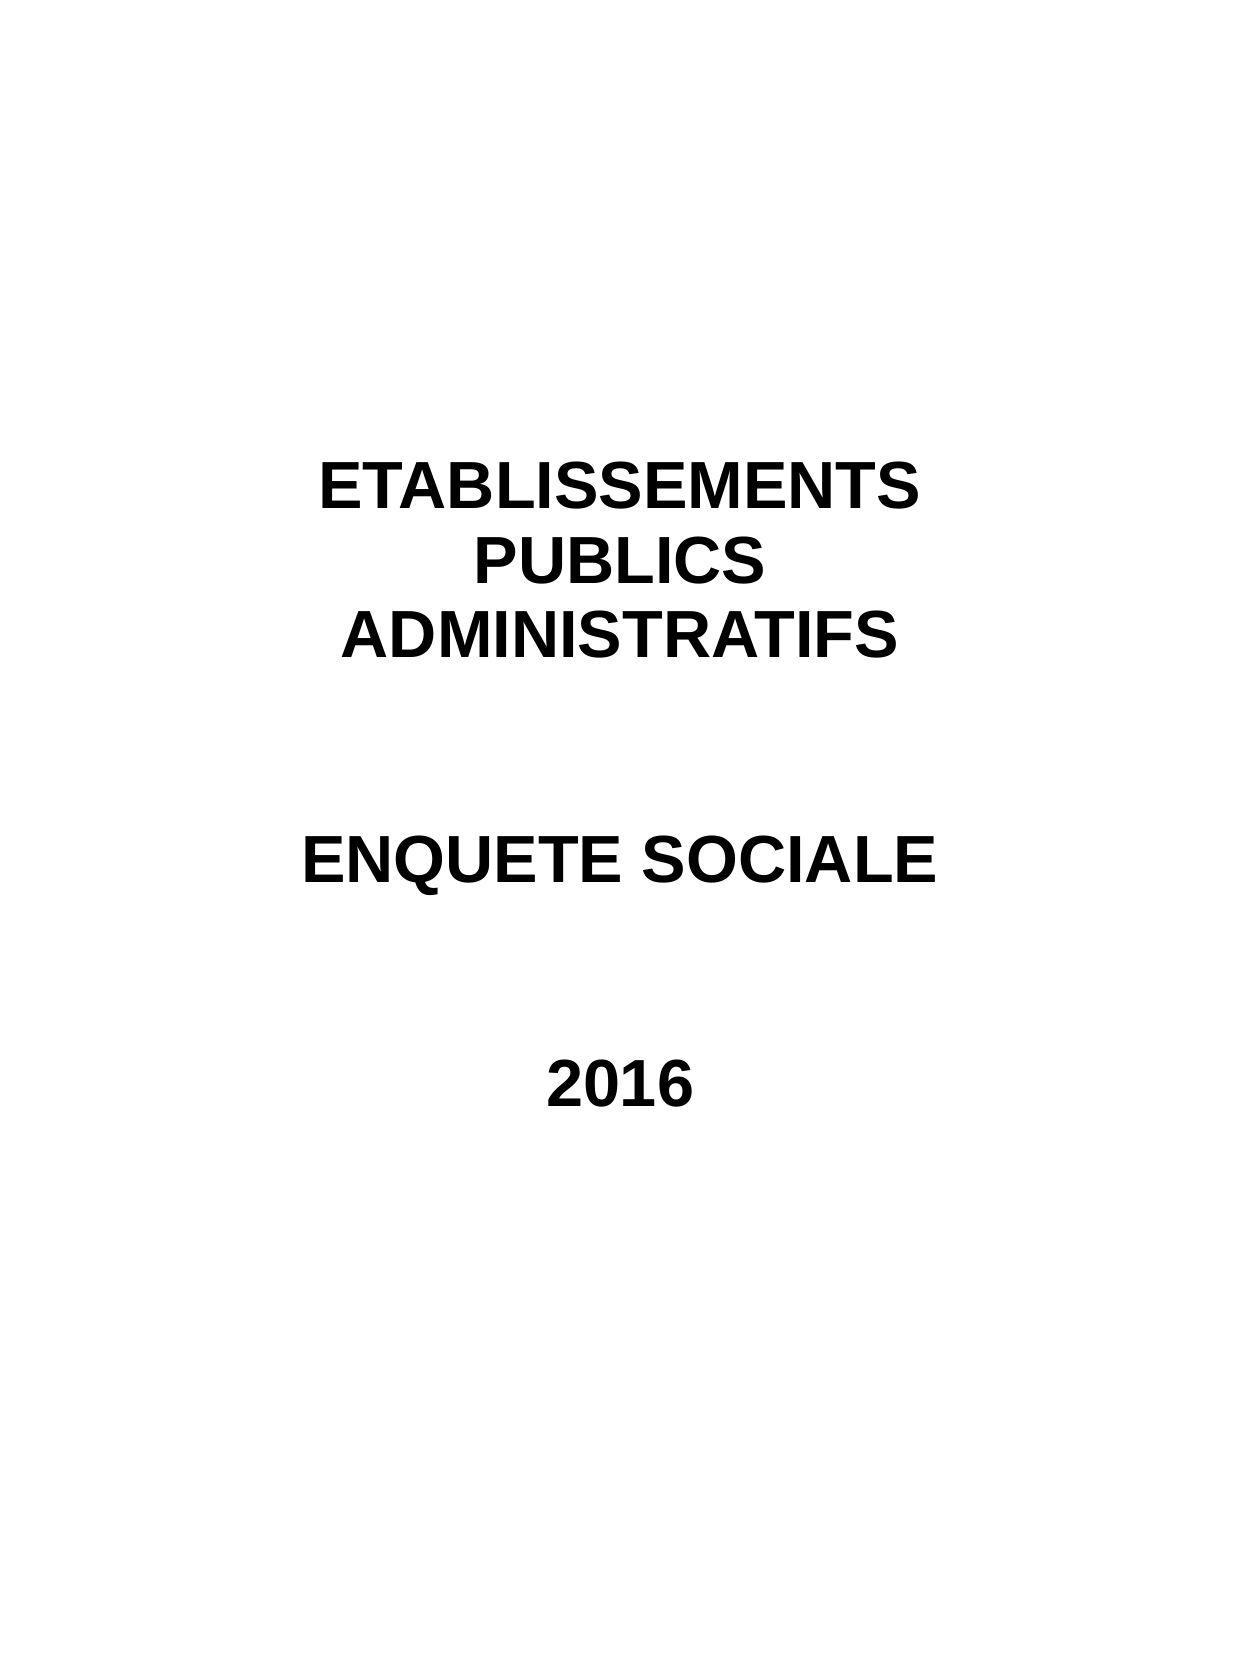

# ETABLISSEMENTS
 PUBLICS
ADMINISTRATIFS
ENQUETE SOCIALE
2016